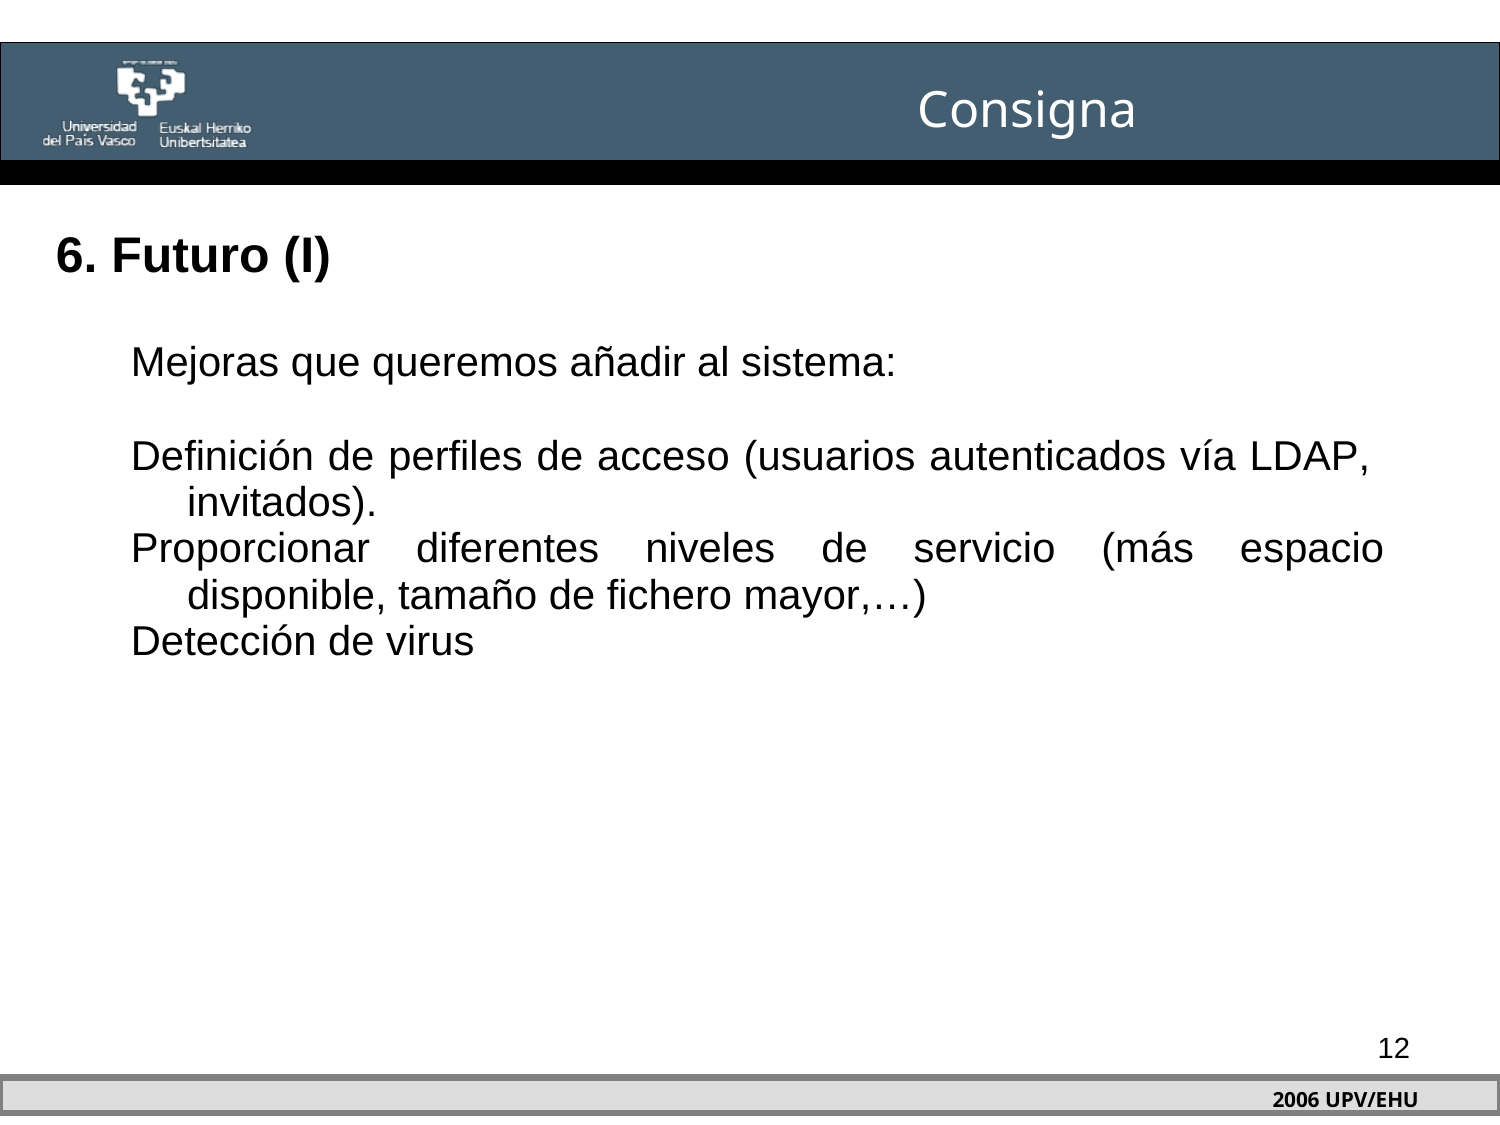

Consigna
6. Futuro (I)
Mejoras que queremos añadir al sistema:
Definición de perfiles de acceso (usuarios autenticados vía LDAP, invitados).
Proporcionar diferentes niveles de servicio (más espacio disponible, tamaño de fichero mayor,…)
Detección de virus
12
2006 UPV/EHU